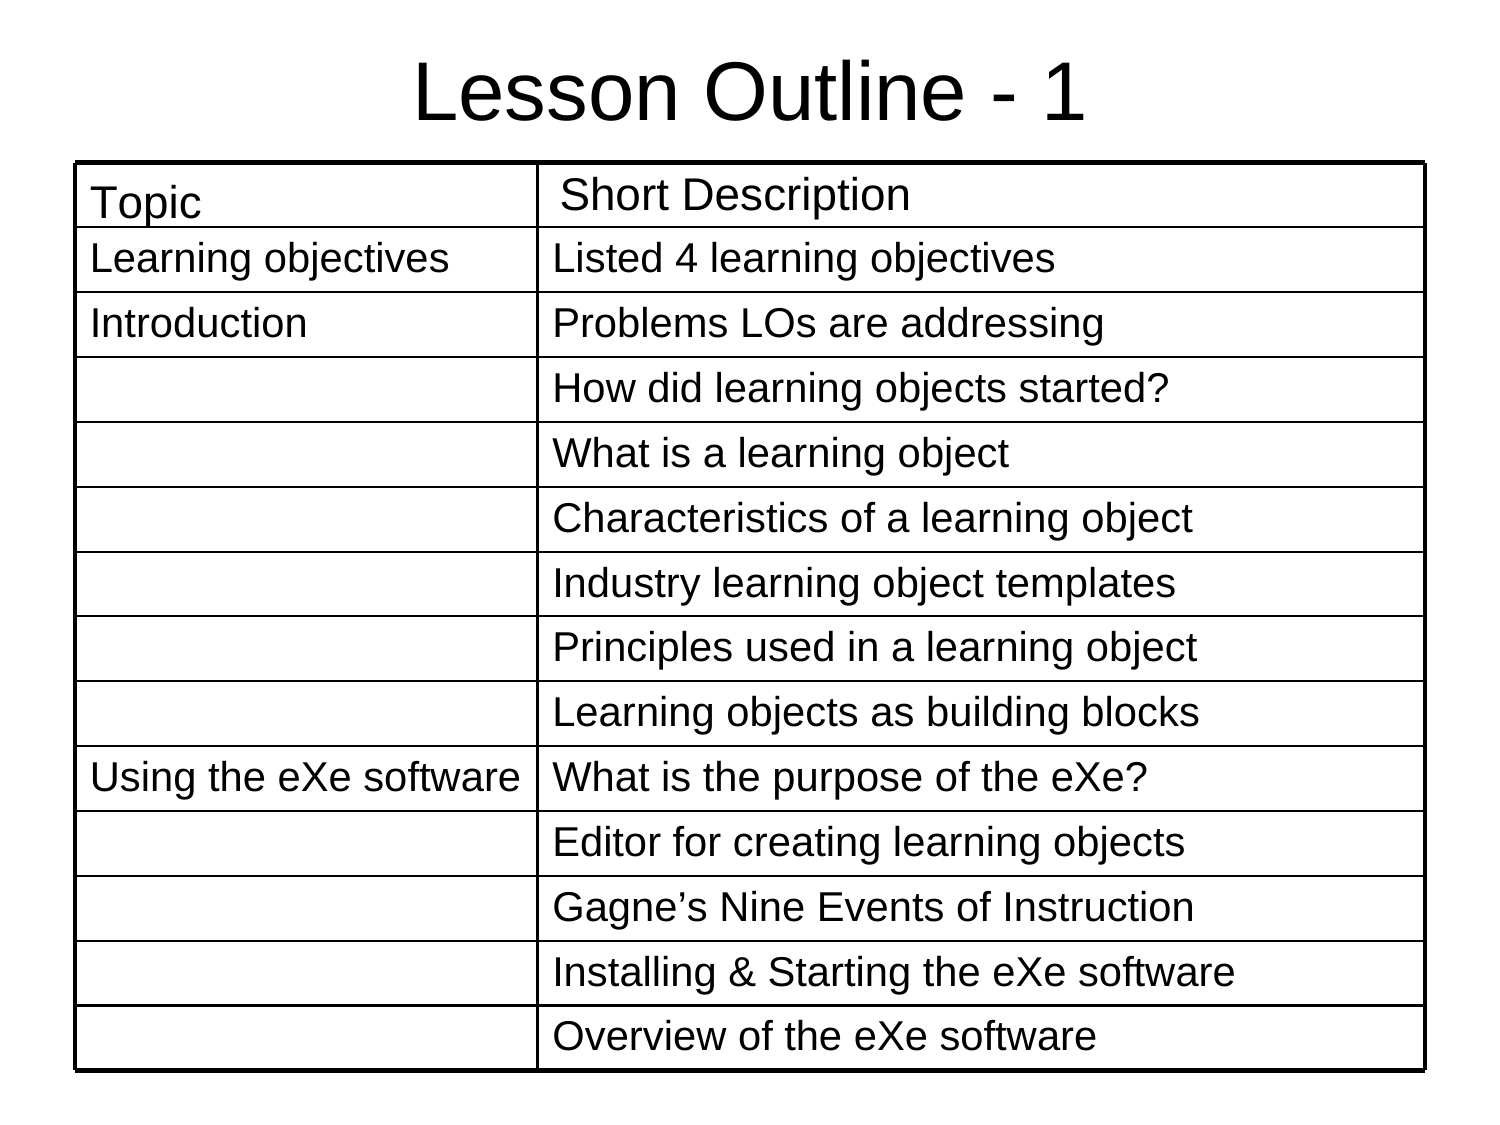

# Lesson Outline - 1
Short Description
Learning objectives
Listed 4 learning objectives
Introduction
Problems LOs are addressing
How did learning objects started?
What is a learning object
Characteristics of a learning object
Industry learning object templates
Principles used in a learning object
Learning objects as building blocks
Using the eXe software
What is the purpose of the eXe?
Editor for creating learning objects
Gagne’s Nine Events of Instruction
Installing & Starting the eXe software
Overview of the eXe software
Topic